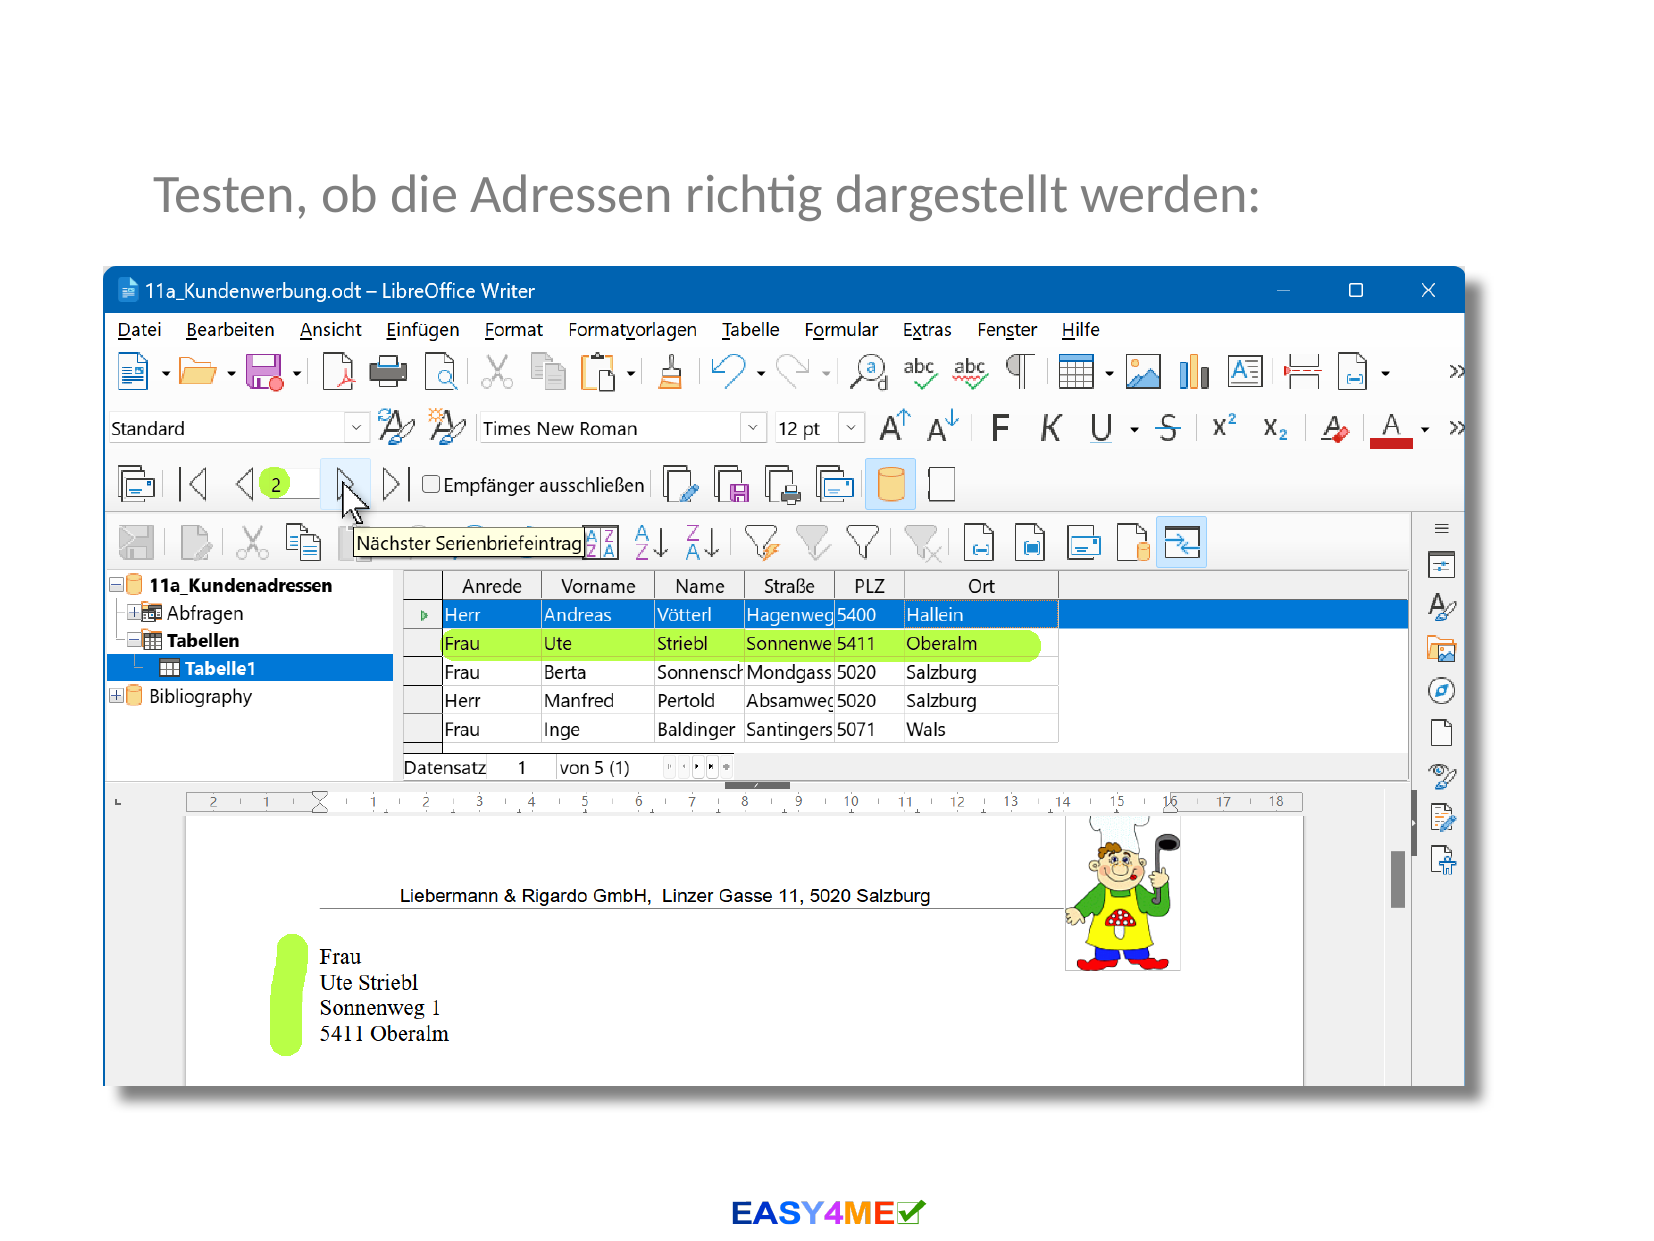

# Testen, ob die Adressen richtig dargestellt werden: